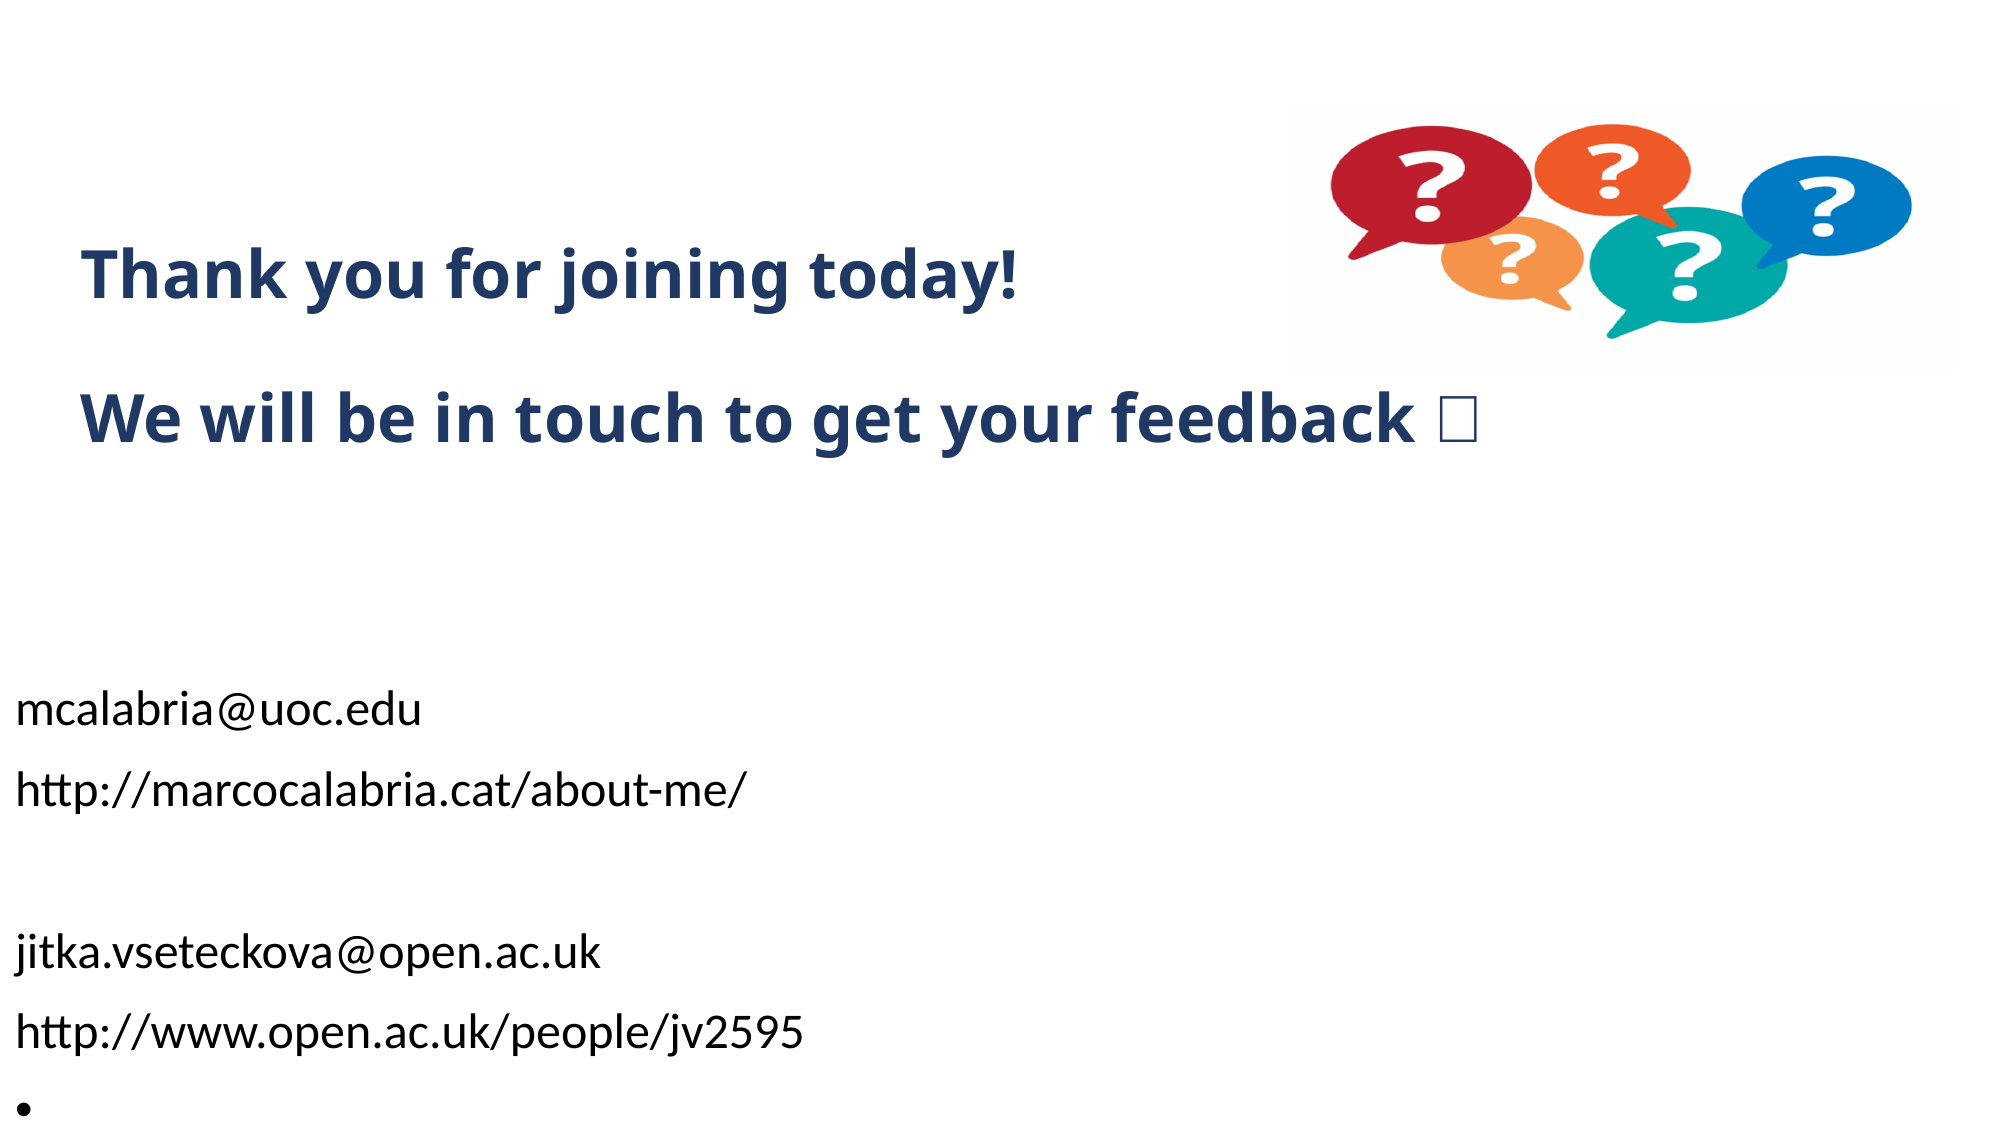

# Thank you for joining today! We will be in touch to get your feedback 
mcalabria@uoc.edu
http://marcocalabria.cat/about-me/
jitka.vseteckova@open.ac.uk
http://www.open.ac.uk/people/jv2595